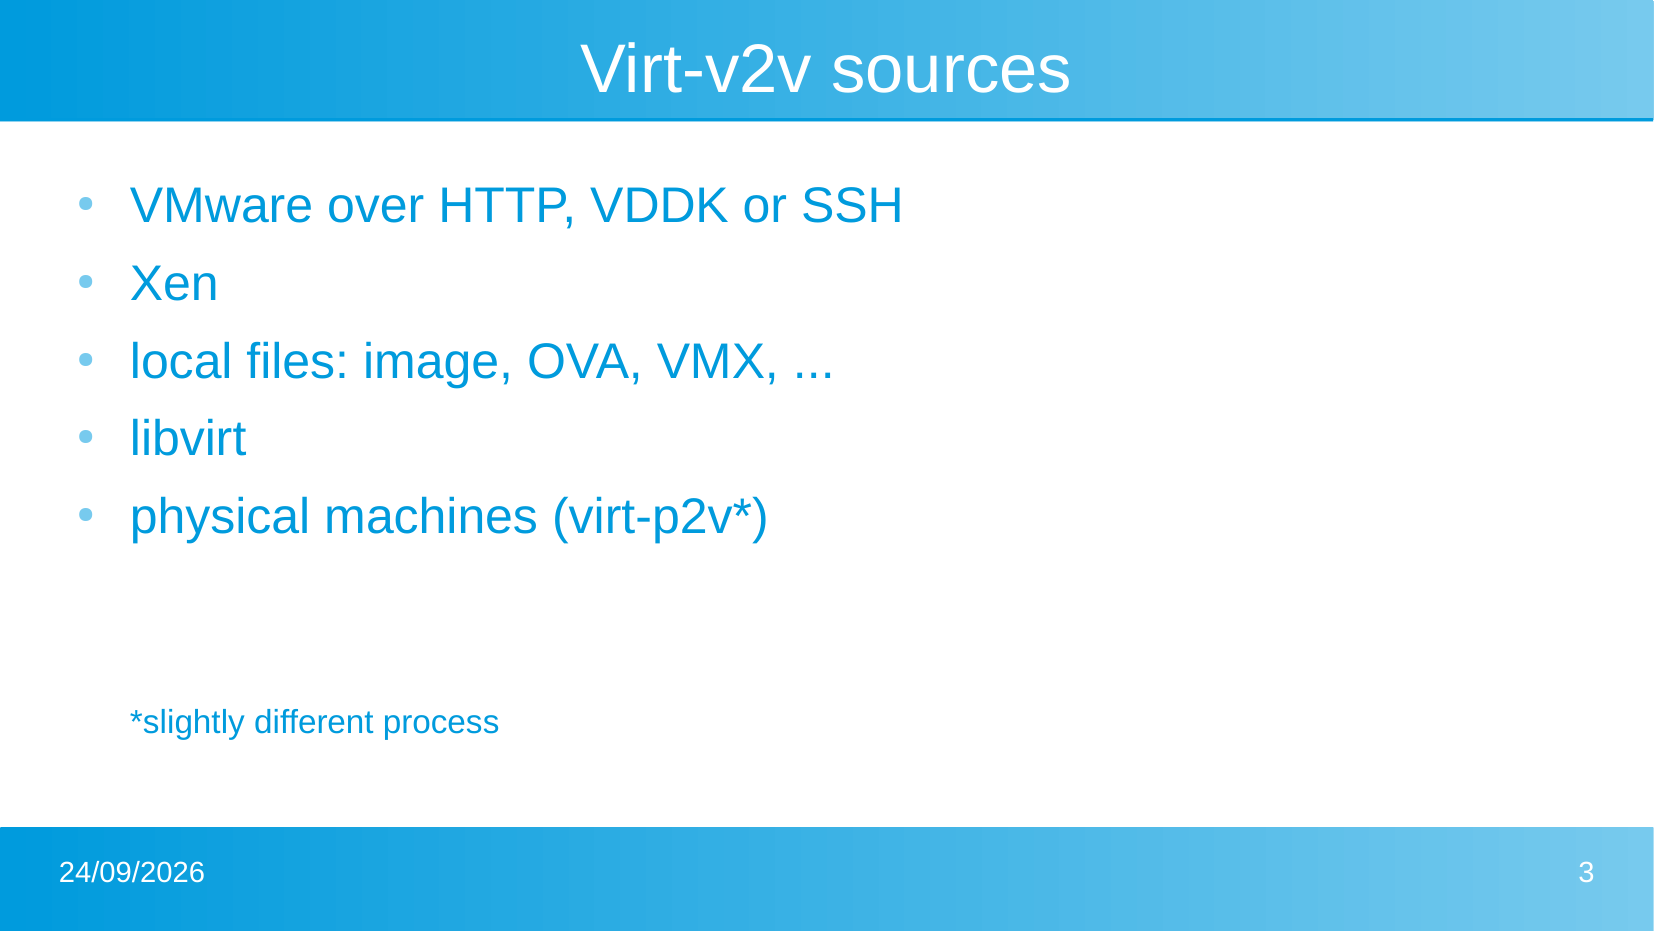

# Virt-v2v sources
VMware over HTTP, VDDK or SSH
Xen
local files: image, OVA, VMX, ...
libvirt
physical machines (virt-p2v*)
*slightly different process
3